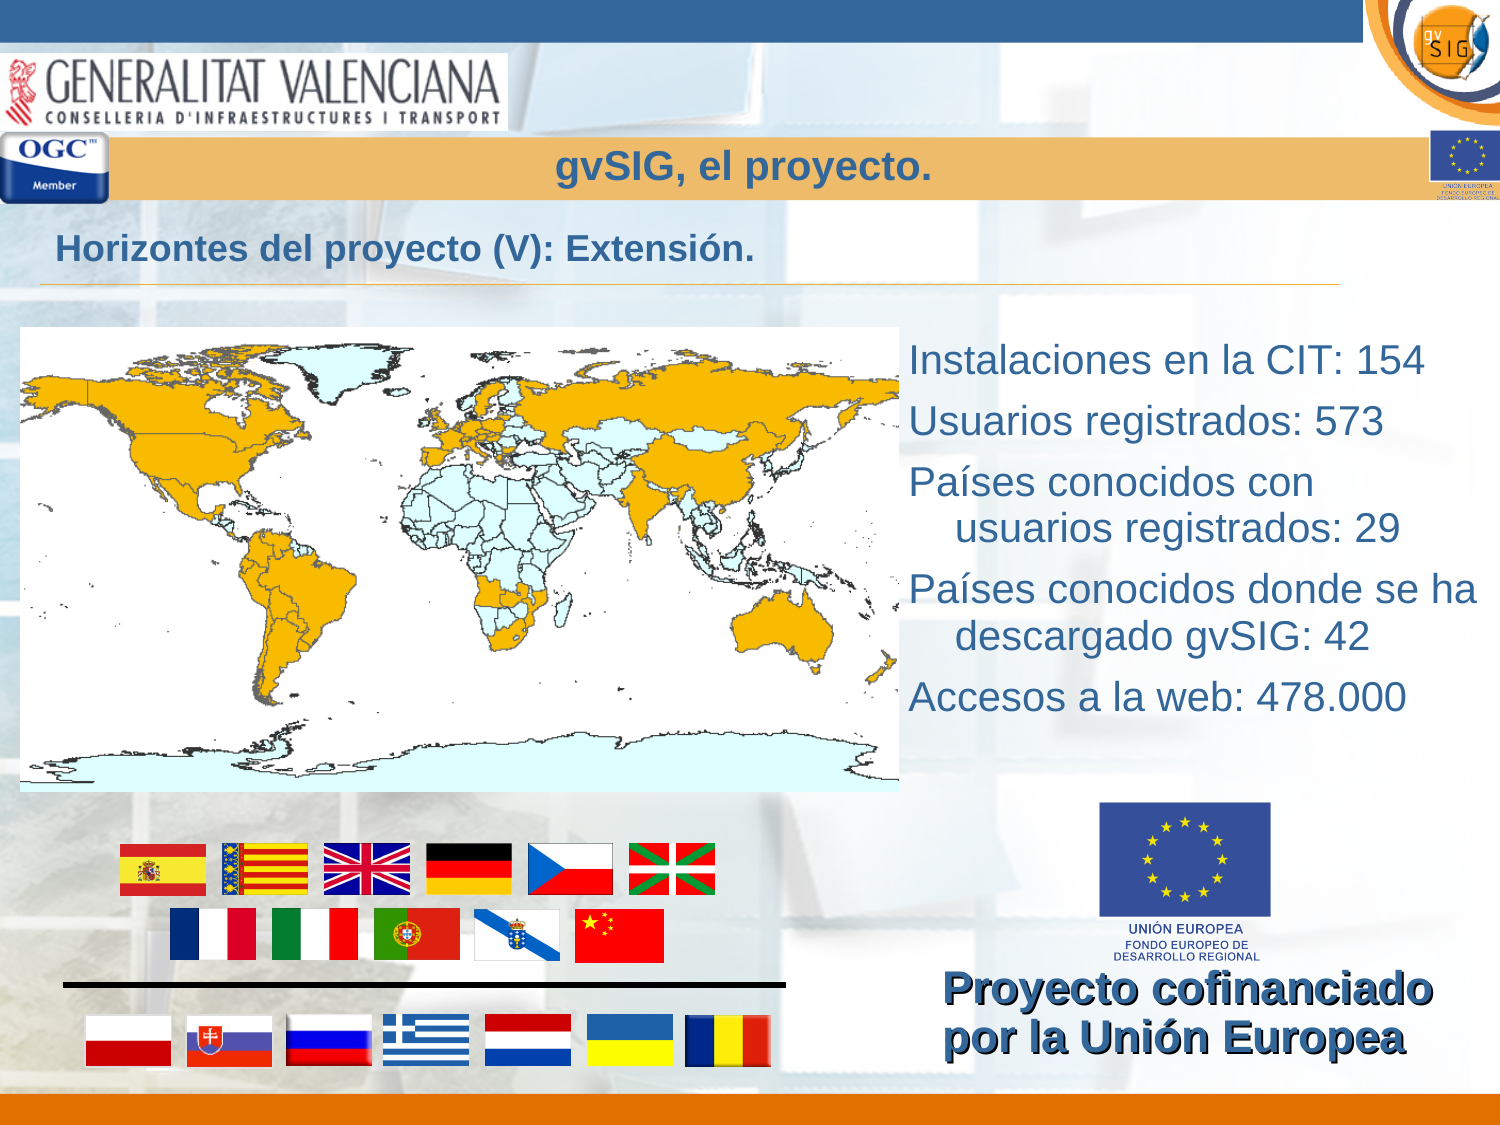

gvSIG, el proyecto.
Horizontes del proyecto (V): Extensión.
# Instalaciones en la CIT: 154
Usuarios registrados: 573
Países conocidos con usuarios registrados: 29
Países conocidos donde se ha descargado gvSIG: 42
Accesos a la web: 478.000
Proyecto cofinanciado por la Unión Europea